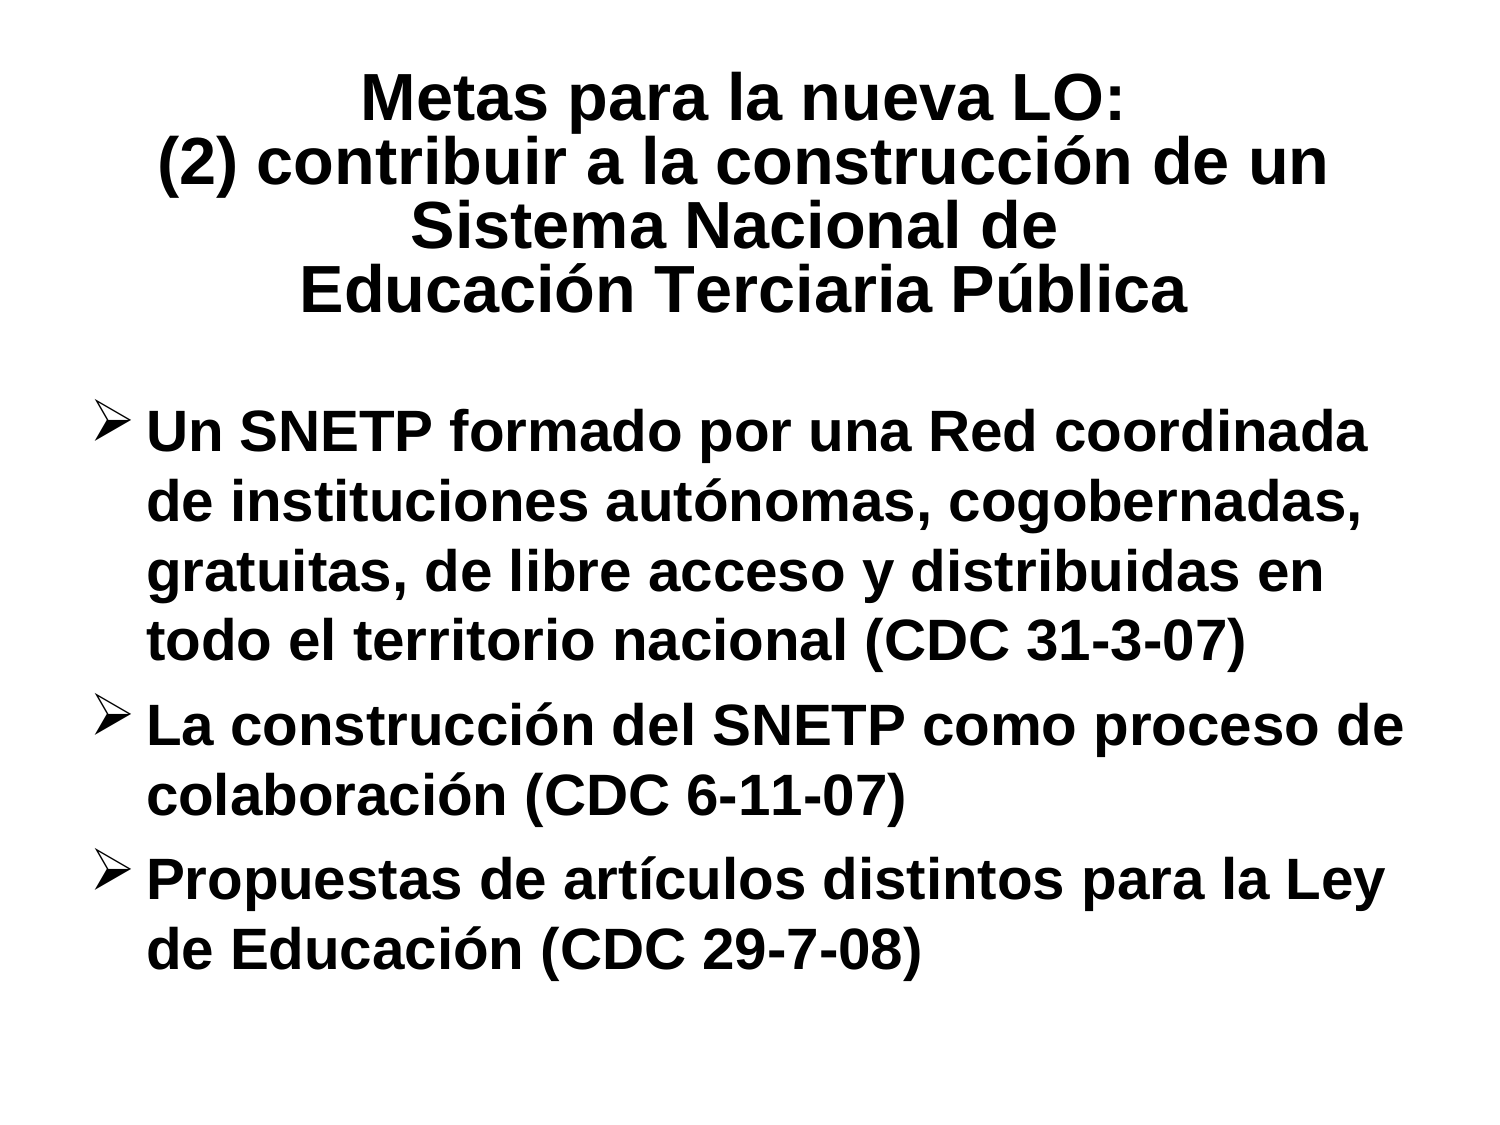

# Metas para la nueva LO: (2) contribuir a la construcción de un Sistema Nacional de Educación Terciaria Pública
Un SNETP formado por una Red coordinada de instituciones autónomas, cogobernadas, gratuitas, de libre acceso y distribuidas en todo el territorio nacional (CDC 31-3-07)
La construcción del SNETP como proceso de colaboración (CDC 6-11-07)
Propuestas de artículos distintos para la Ley de Educación (CDC 29-7-08)